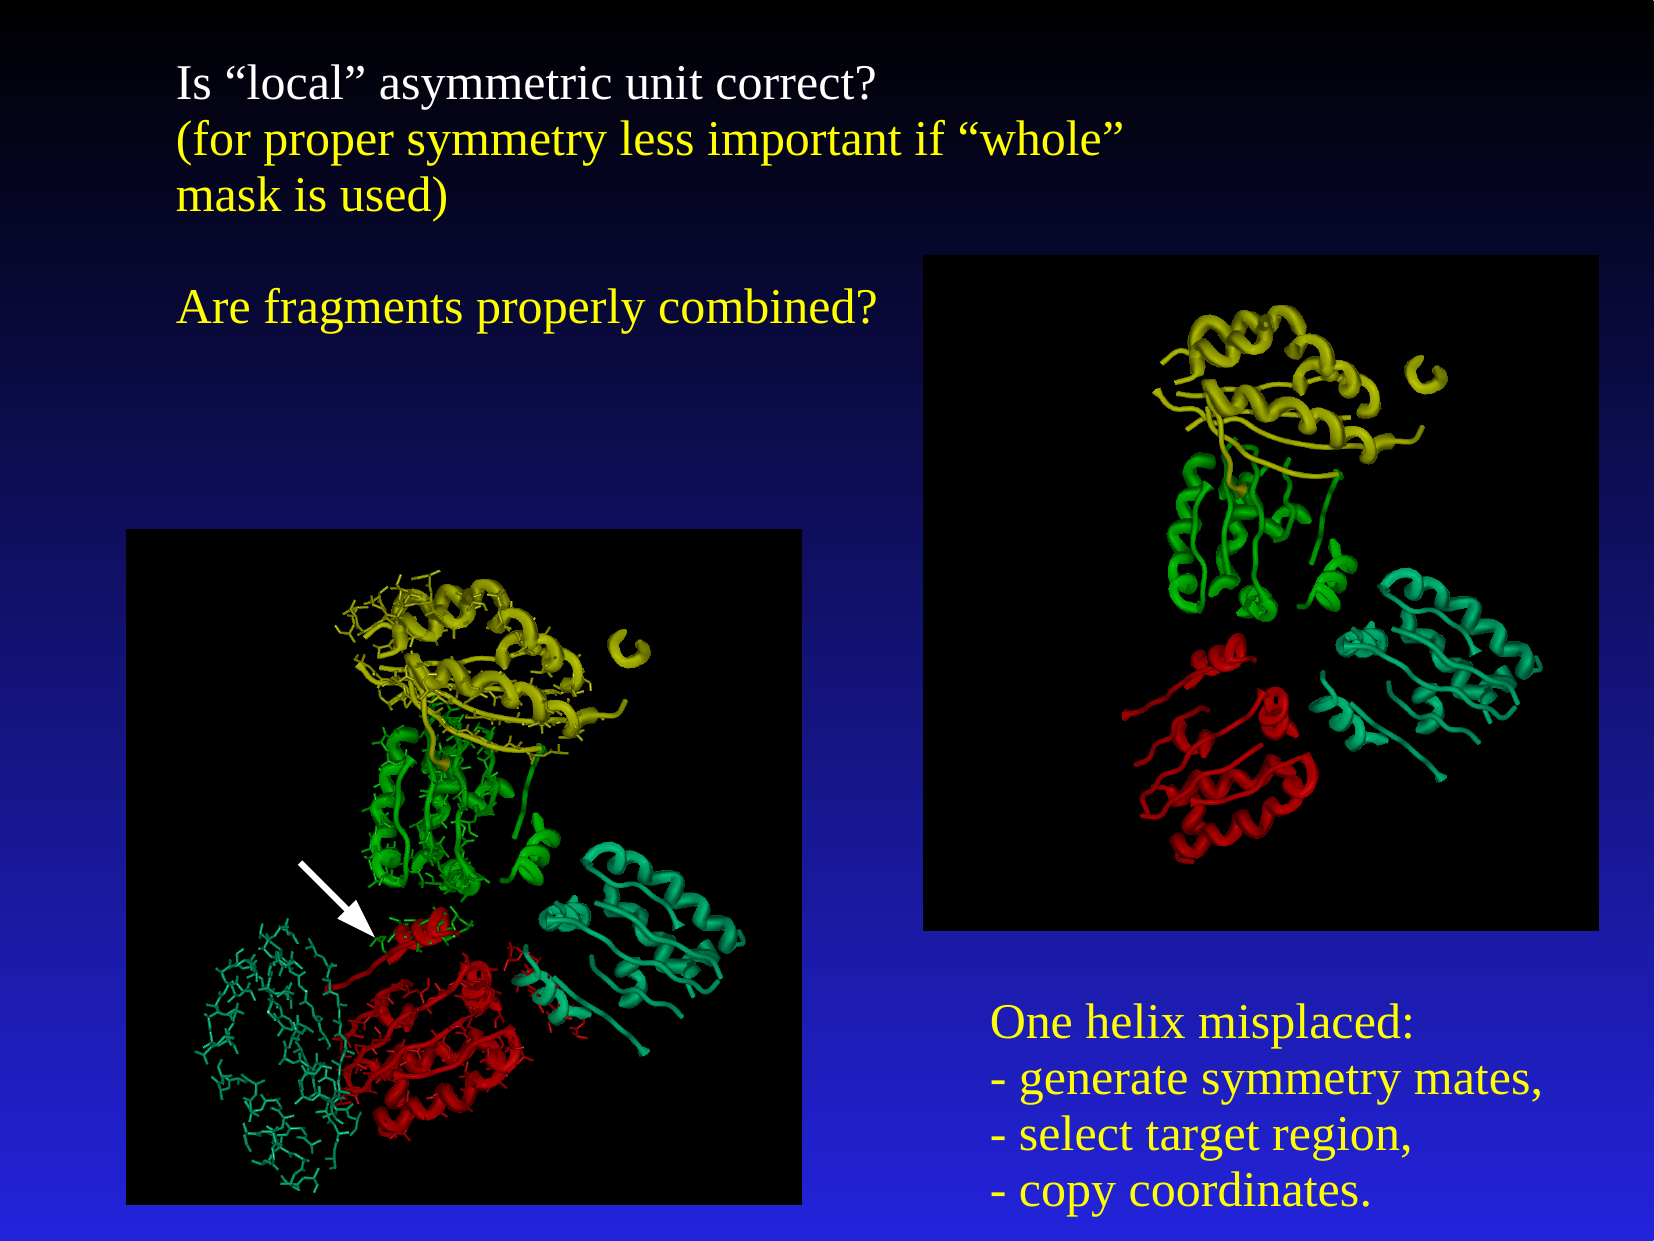

Is “local” asymmetric unit correct?
(for proper symmetry less important if “whole” mask is used)
Are fragments properly combined?
One helix misplaced:
- generate symmetry mates,
- select target region,
- copy coordinates.